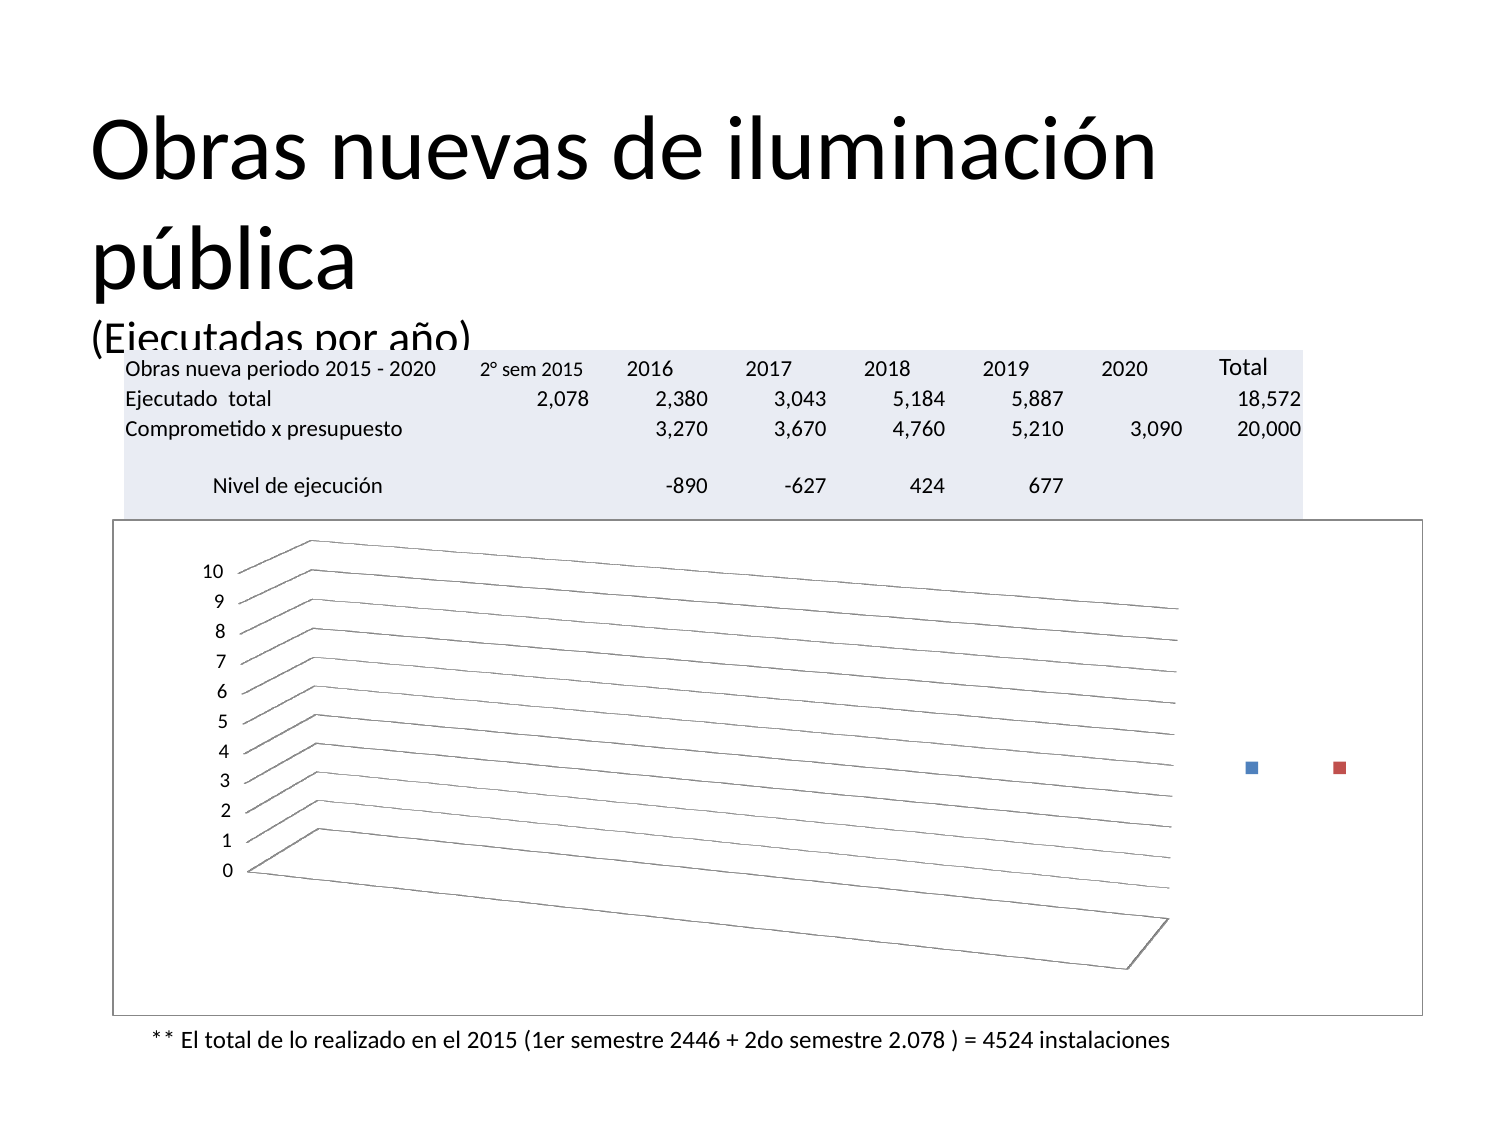

Obras nuevas de iluminación pública
(Ejecutadas por año)
| Obras nueva periodo 2015 - 2020 | 2° sem 2015 | 2016 | 2017 | 2018 | 2019 | 2020 | Total |
| --- | --- | --- | --- | --- | --- | --- | --- |
| Ejecutado total | 2,078 | 2,380 | 3,043 | 5,184 | 5,887 | | 18,572 |
| Comprometido x presupuesto | | 3,270 | 3,670 | 4,760 | 5,210 | 3,090 | 20,000 |
| Nivel de ejecución | | -890 | -627 | 424 | 677 | | |
| \* NO Incluye las instalaciones que están prontas para instalar luminarias y encender. | | | | | | | |
[unsupported chart]
** El total de lo realizado en el 2015 (1er semestre 2446 + 2do semestre 2.078 ) = 4524 instalaciones